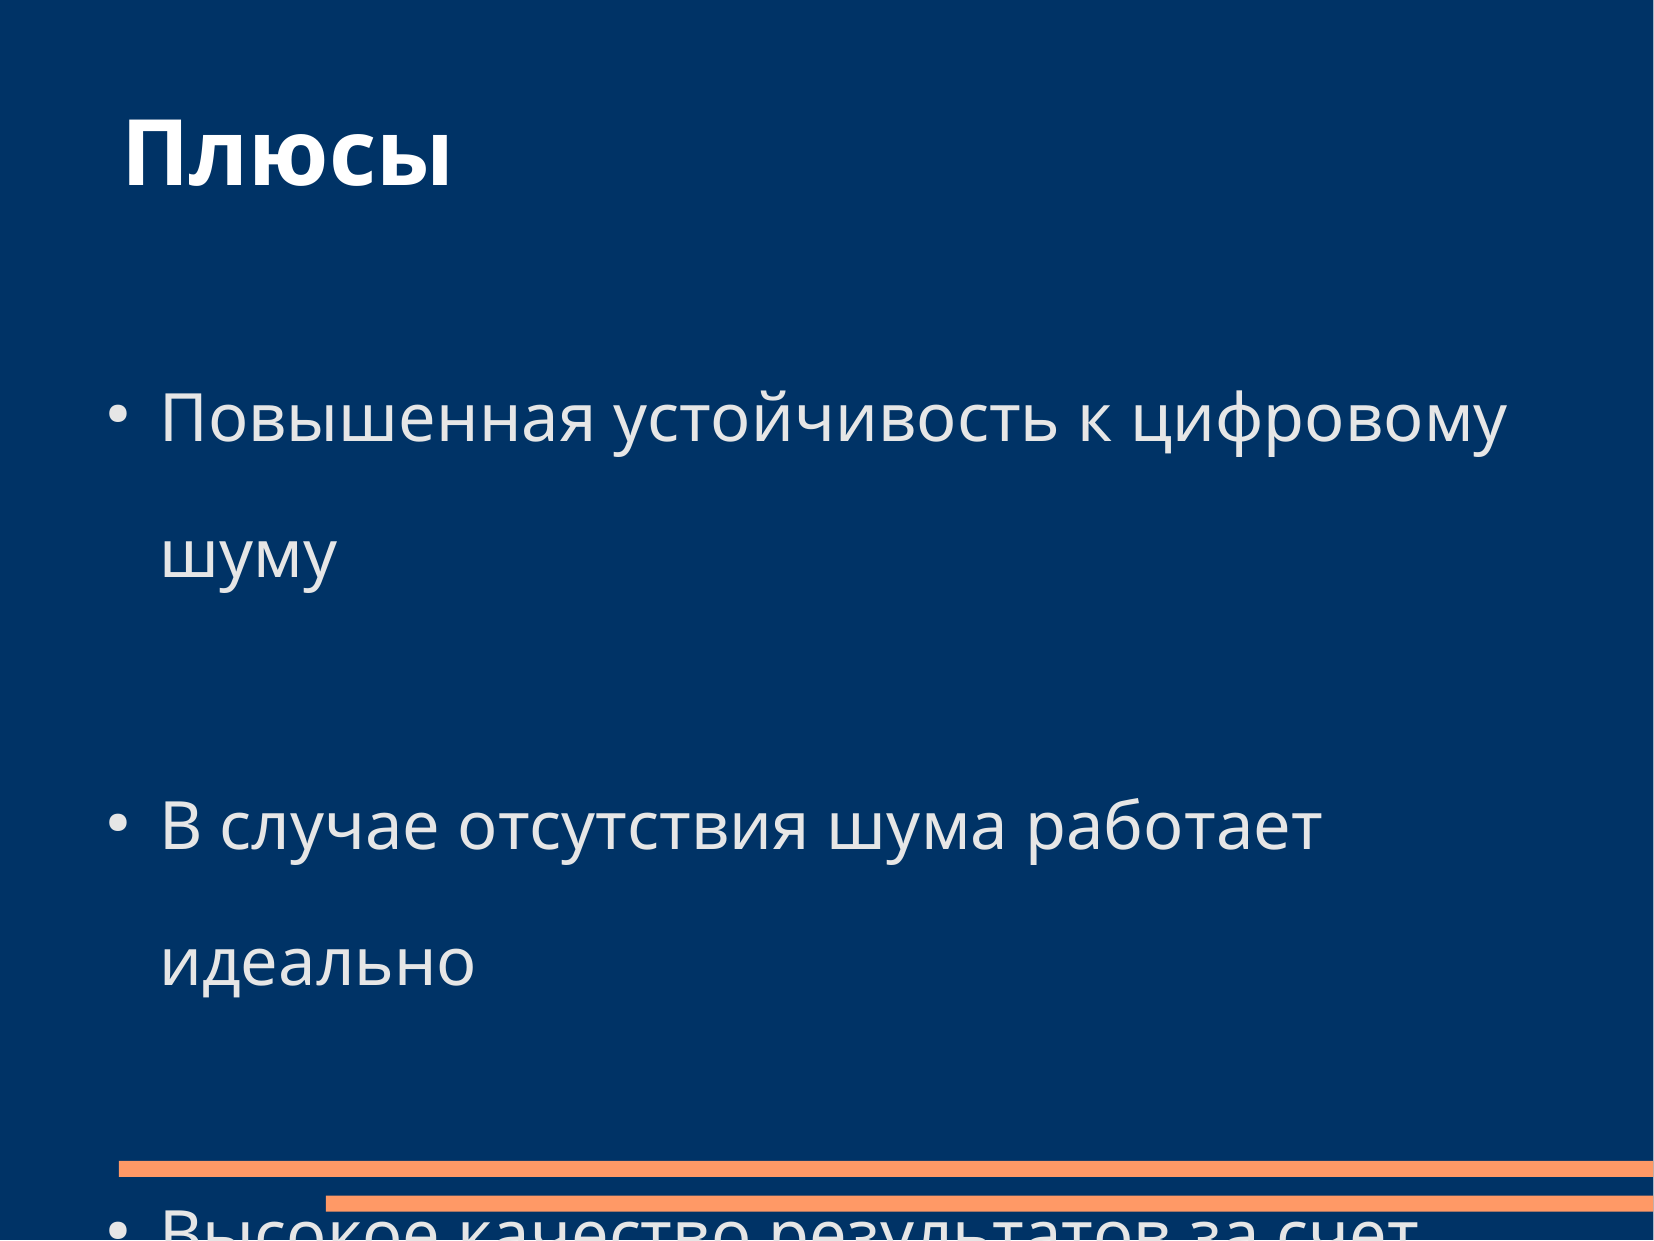

# Плюсы
Повышенная устойчивость к цифровому шуму
В случае отсутствия шума работает идеально
Высокое качество результатов за счет индивидуального подхода в каждому изображению